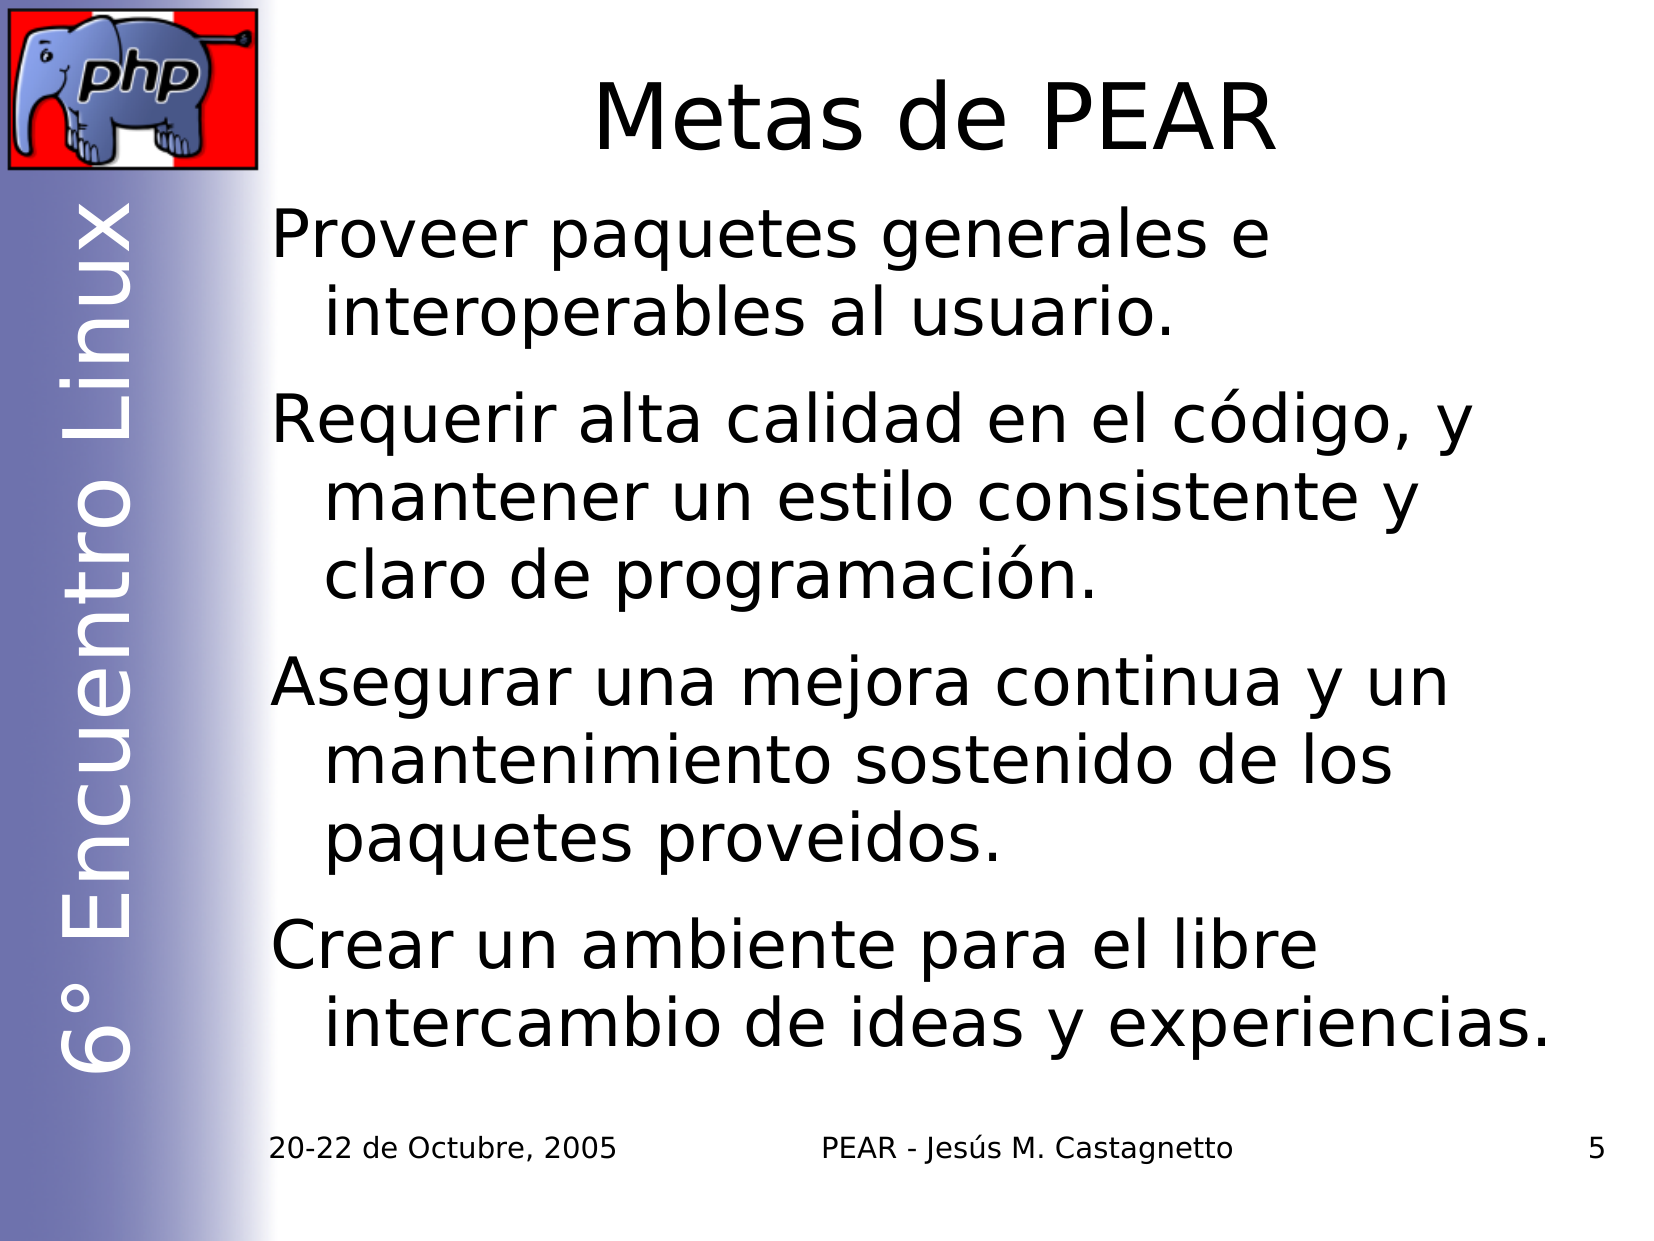

# Metas de PEAR
Proveer paquetes generales e interoperables al usuario.
Requerir alta calidad en el código, y mantener un estilo consistente y claro de programación.
Asegurar una mejora continua y un mantenimiento sostenido de los paquetes proveidos.
Crear un ambiente para el libre intercambio de ideas y experiencias.
20-22 de Octubre, 2005
PEAR - Jesús M. Castagnetto
5